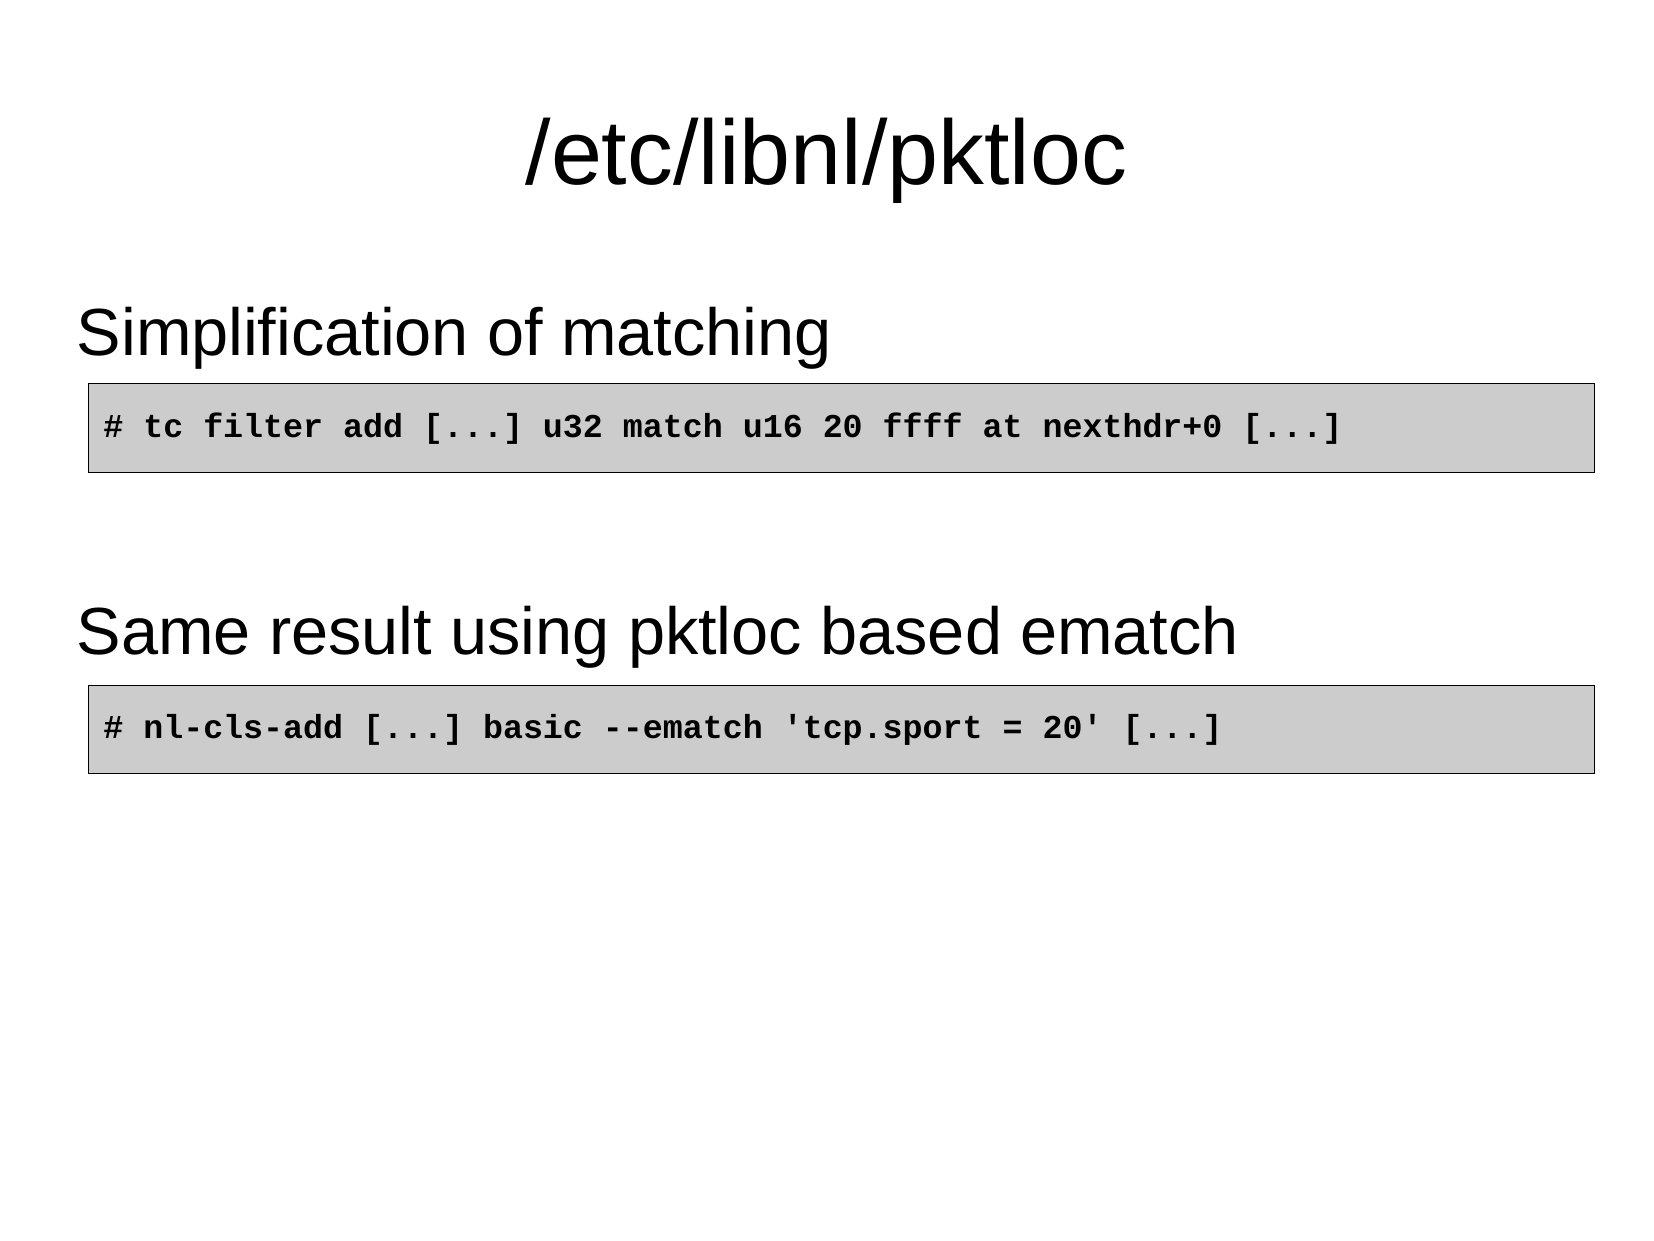

# /etc/libnl/pktloc
Simplification of matching
Same result using pktloc based ematch
# tc filter add [...] u32 match u16 20 ffff at nexthdr+0 [...]
# nl-cls-add [...] basic --ematch 'tcp.sport = 20' [...]